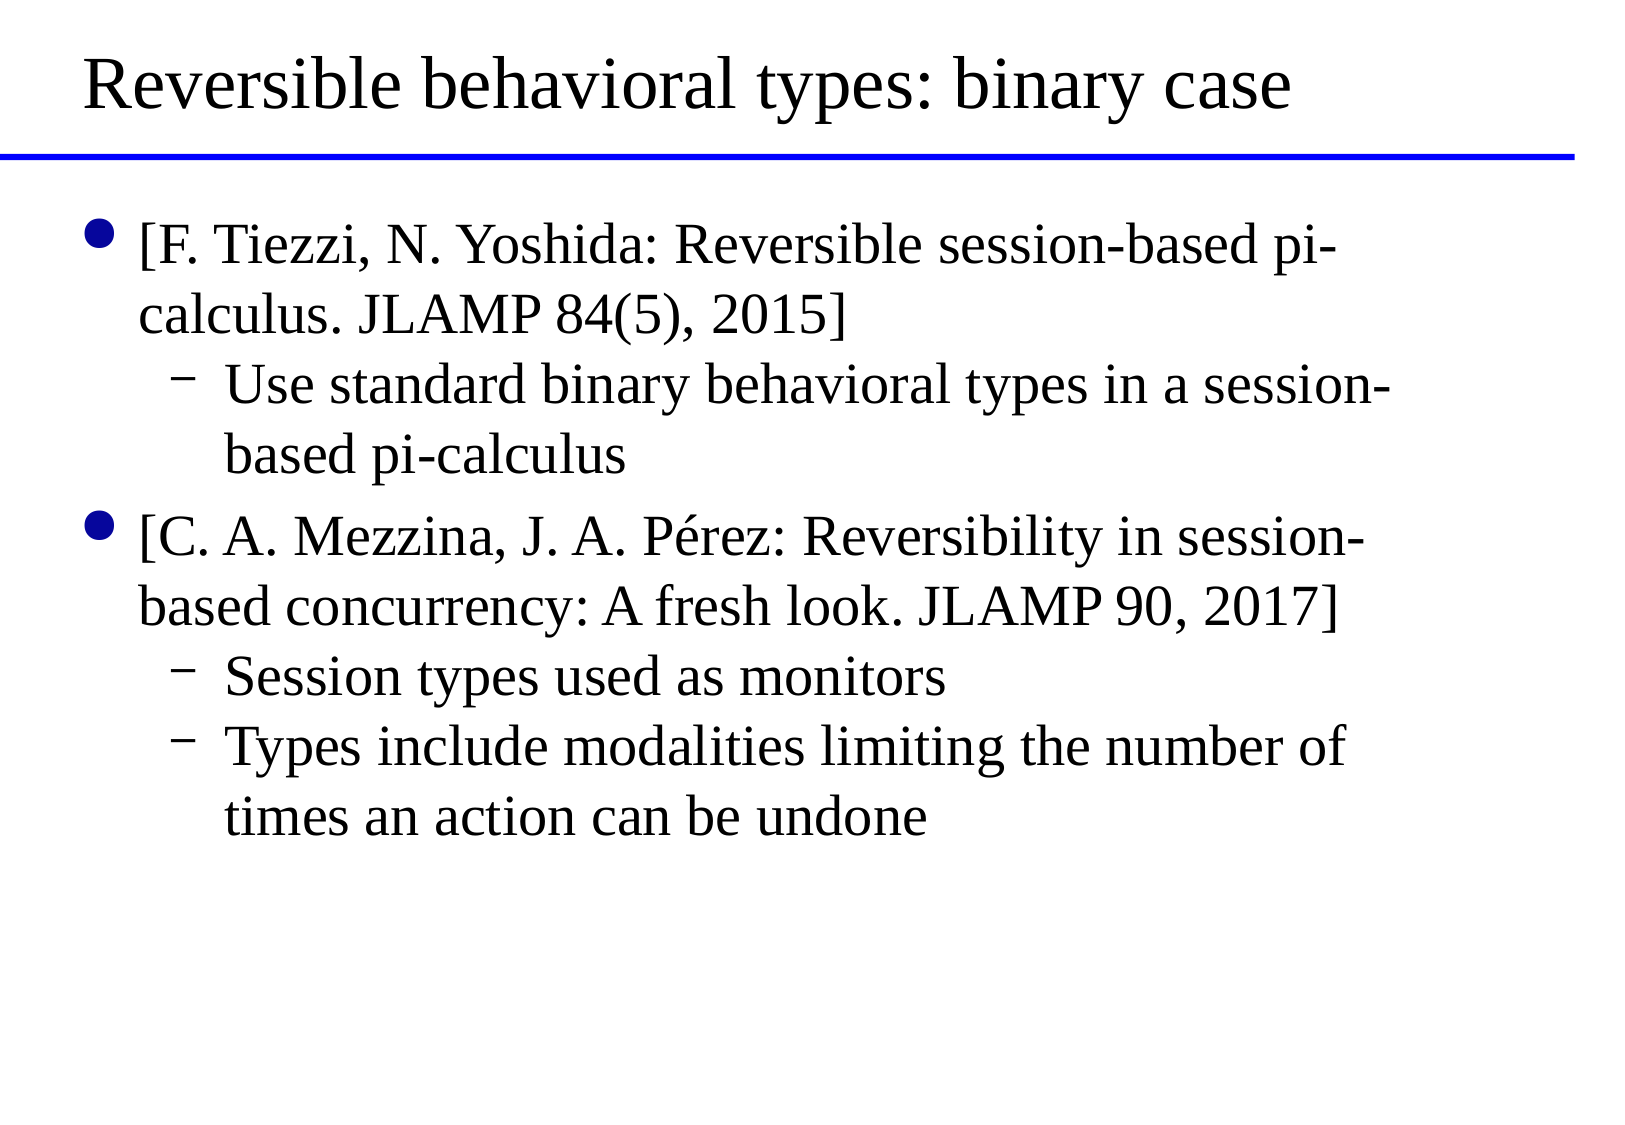

# Reversible behavioral types: binary case
[F. Tiezzi, N. Yoshida: Reversible session-based pi-calculus. JLAMP 84(5), 2015]
Use standard binary behavioral types in a session-based pi-calculus
[C. A. Mezzina, J. A. Pérez: Reversibility in session-based concurrency: A fresh look. JLAMP 90, 2017]
Session types used as monitors
Types include modalities limiting the number of times an action can be undone